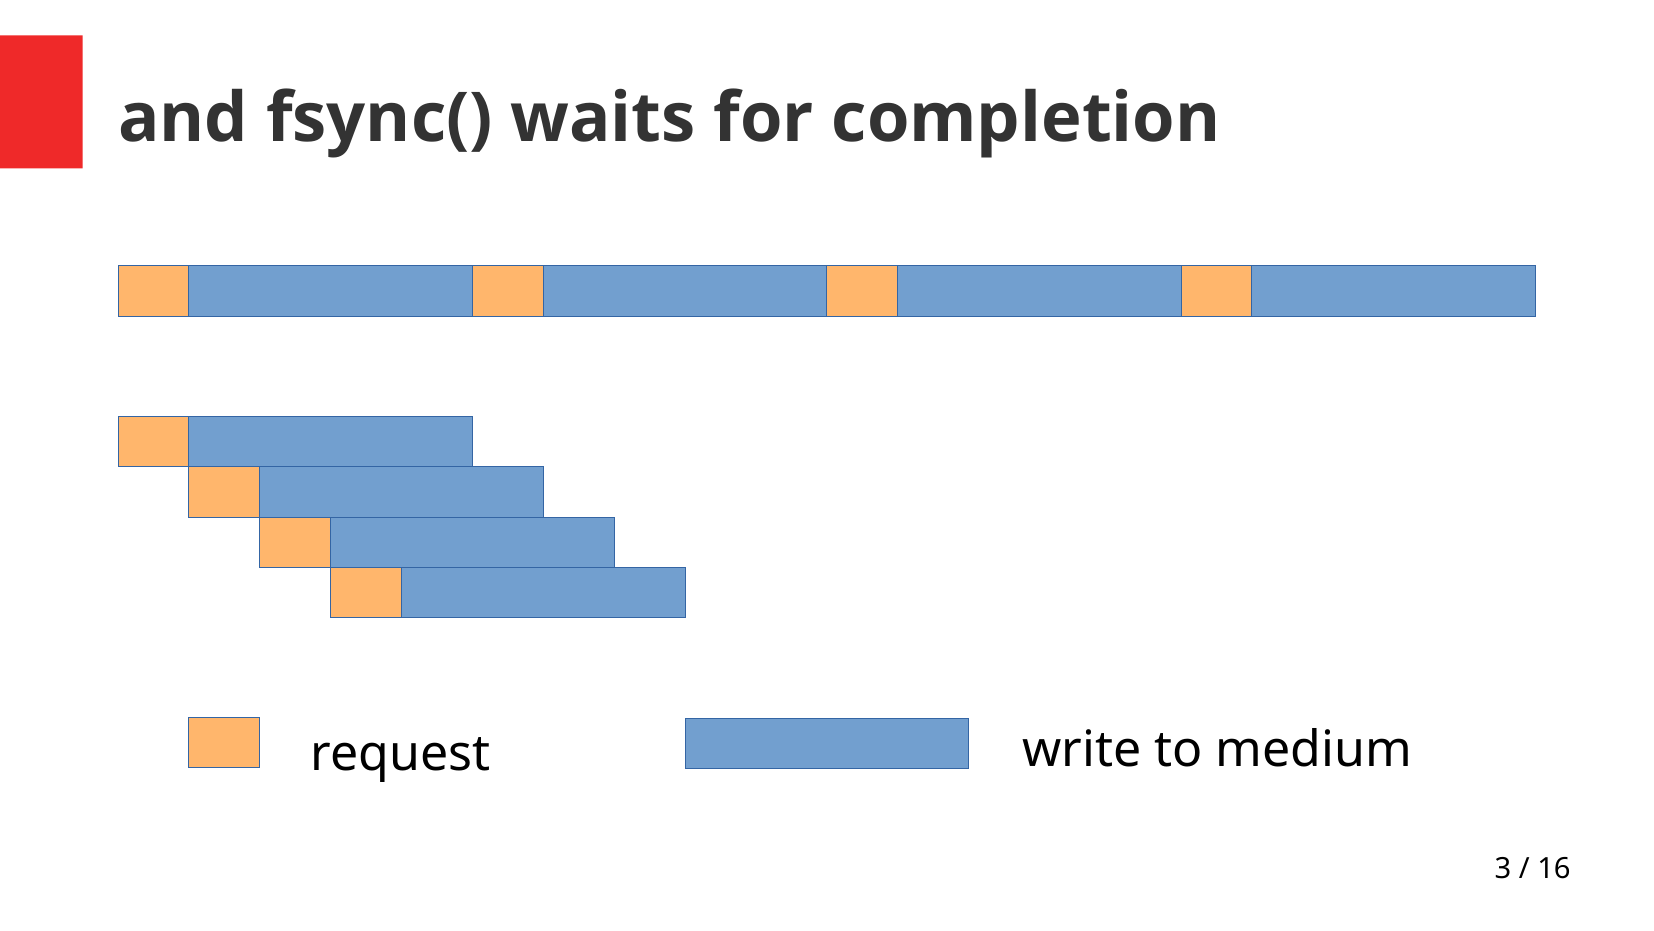

# and fsync() waits for completion
write to medium
request
3